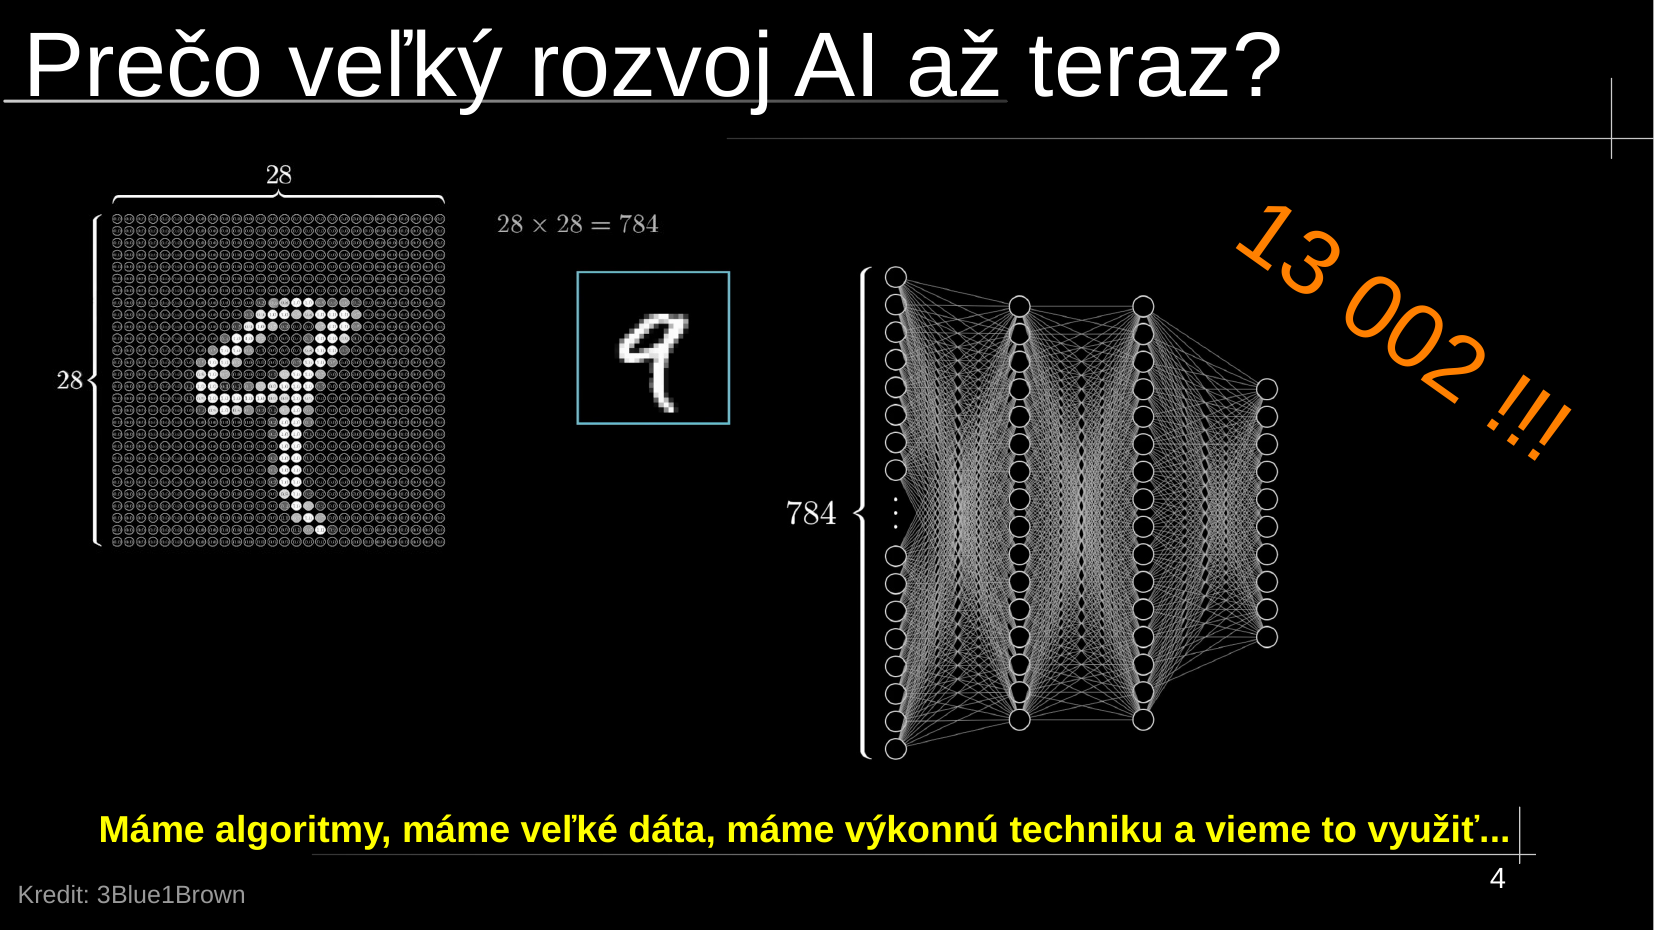

# Prečo veľký rozvoj AI až teraz?
13 002 !!!
Máme algoritmy, máme veľké dáta, máme výkonnú techniku a vieme to využiť...
Kredit: 3Blue1Brown
4